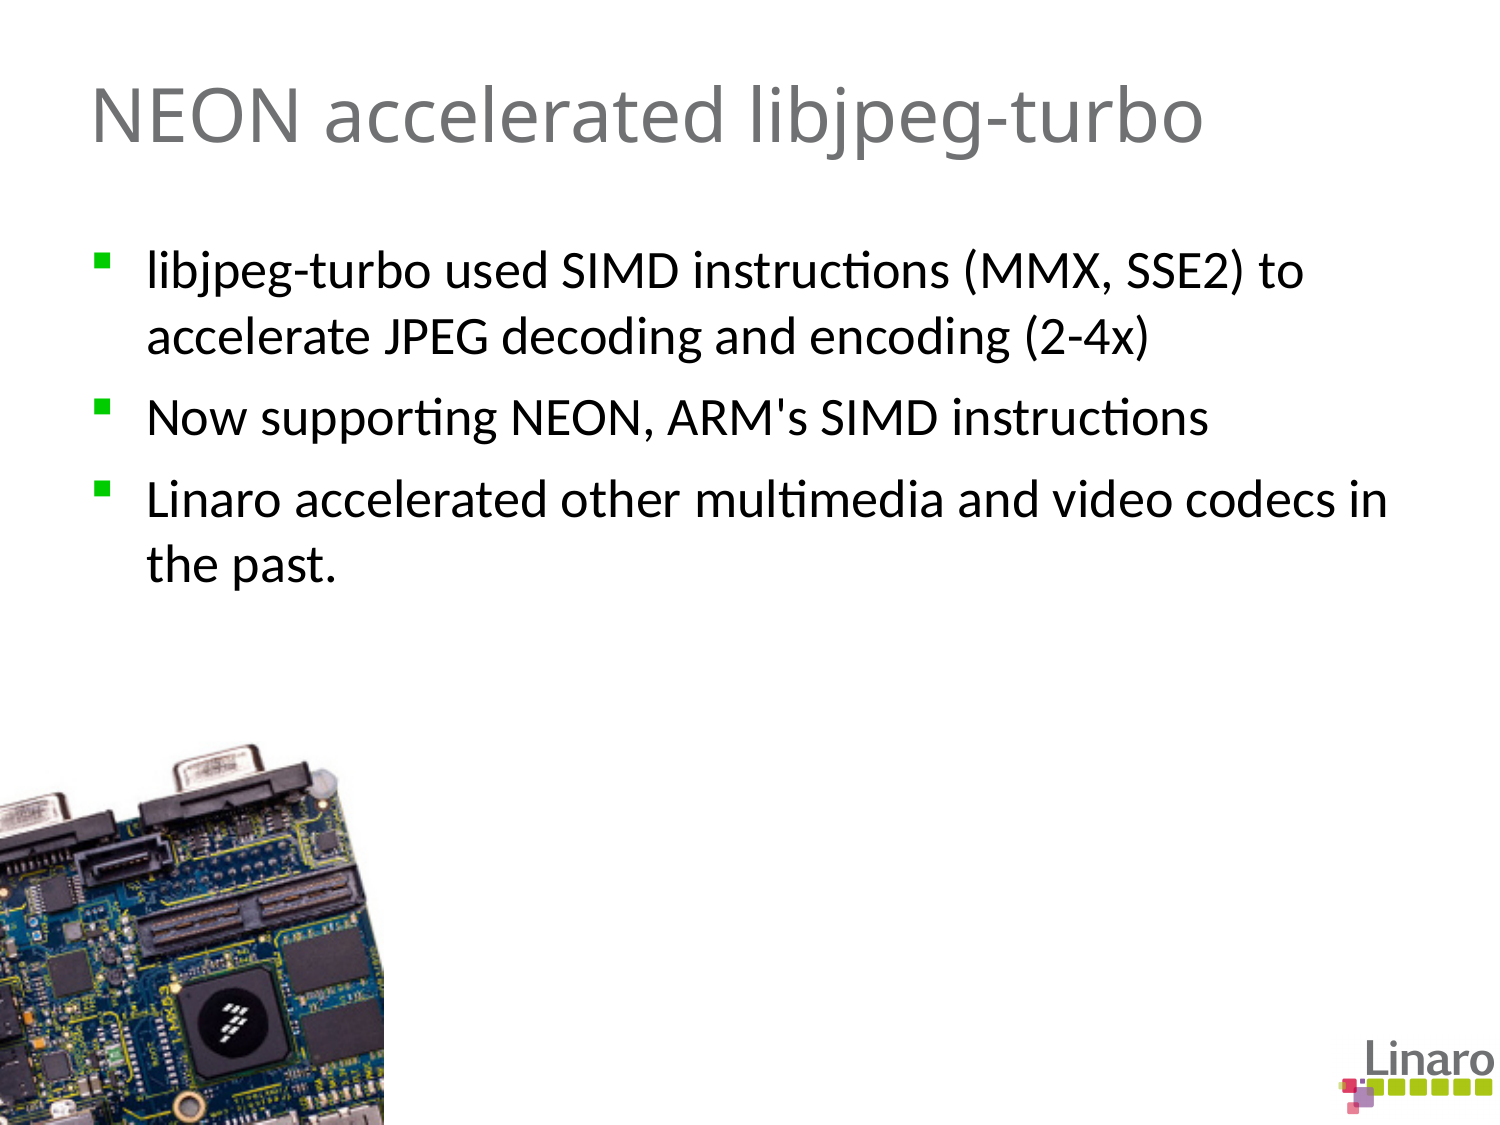

# NEON accelerated libjpeg-turbo
libjpeg-turbo used SIMD instructions (MMX, SSE2) to accelerate JPEG decoding and encoding (2-4x)
Now supporting NEON, ARM's SIMD instructions
Linaro accelerated other multimedia and video codecs in the past.